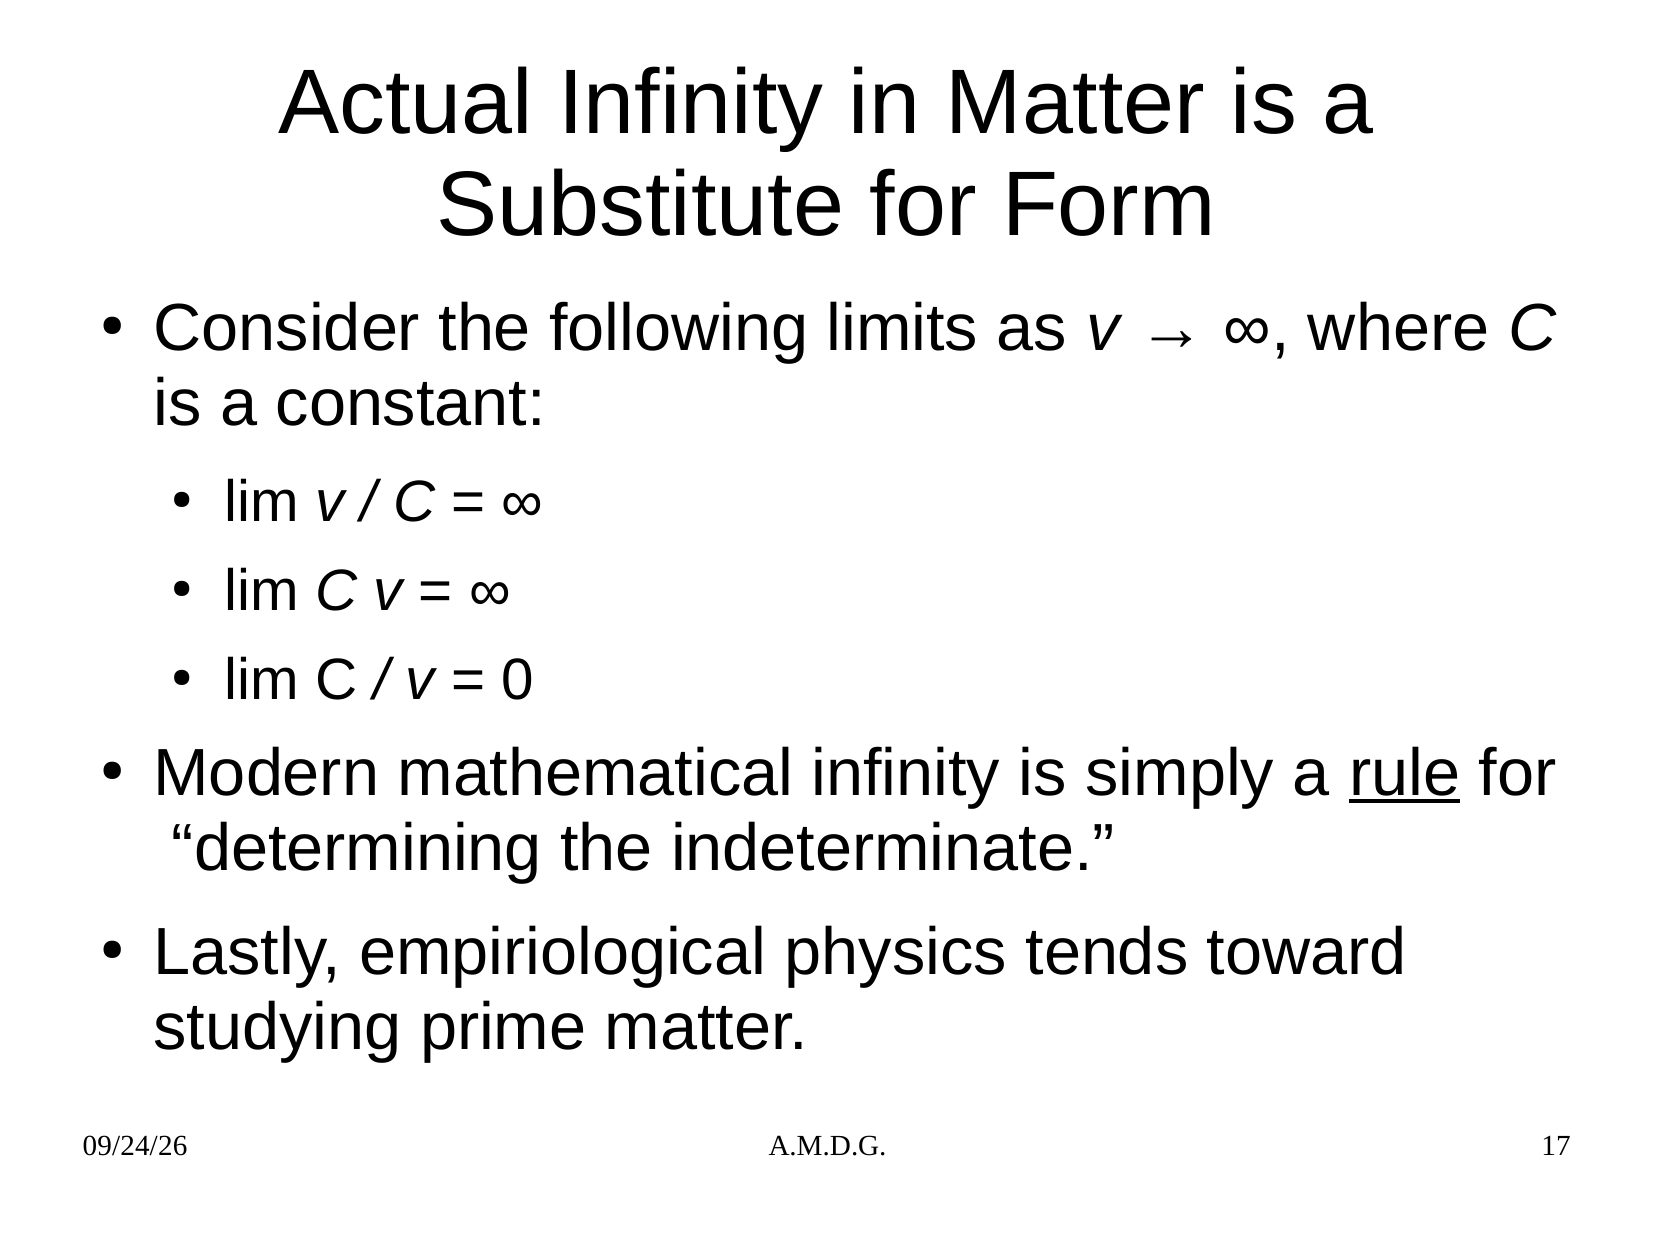

# Actual Infinity in Matter is a Substitute for Form
Consider the following limits as v → ∞, where C is a constant:
lim v / C = ∞
lim C v = ∞
lim C / v = 0
Modern mathematical infinity is simply a rule for “determining the indeterminate.”
Lastly, empiriological physics tends toward studying prime matter.
`
A.M.D.G.
17